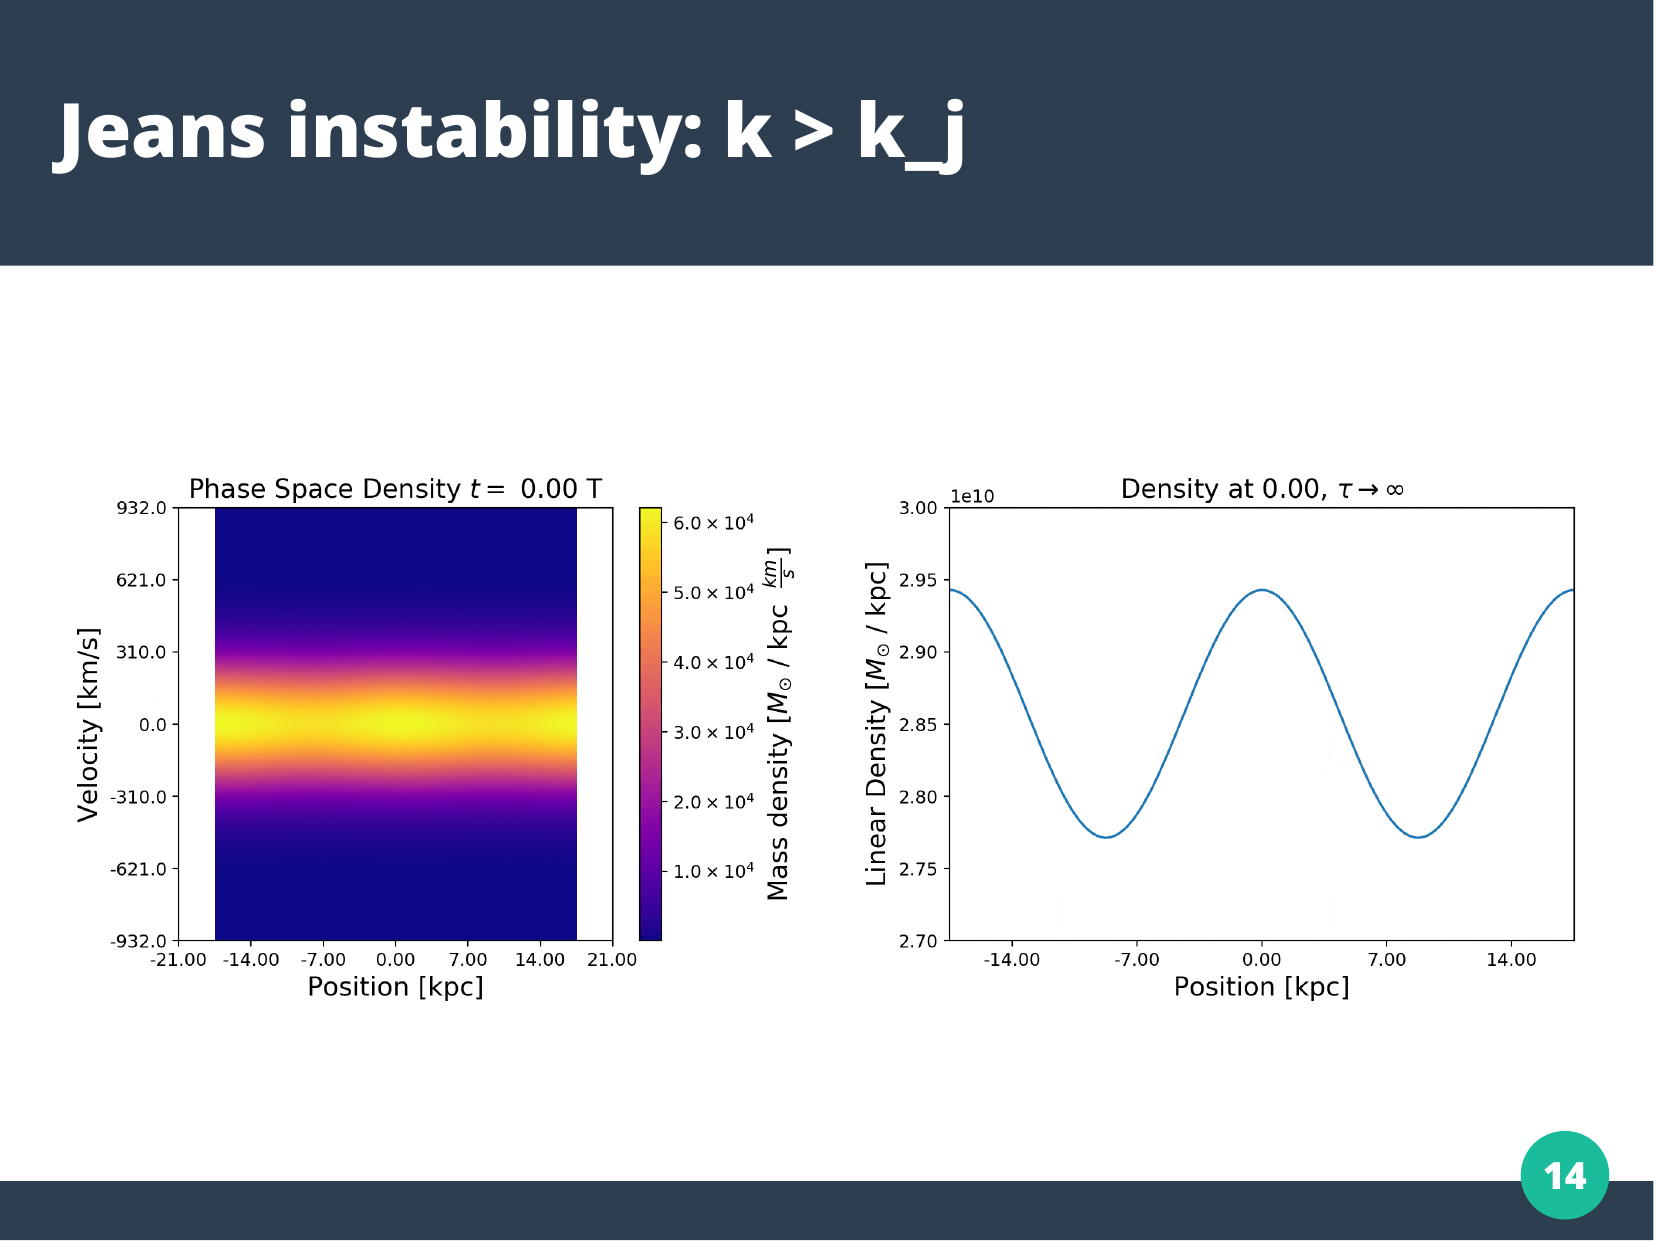

# Jeans instability: k > k_j
14